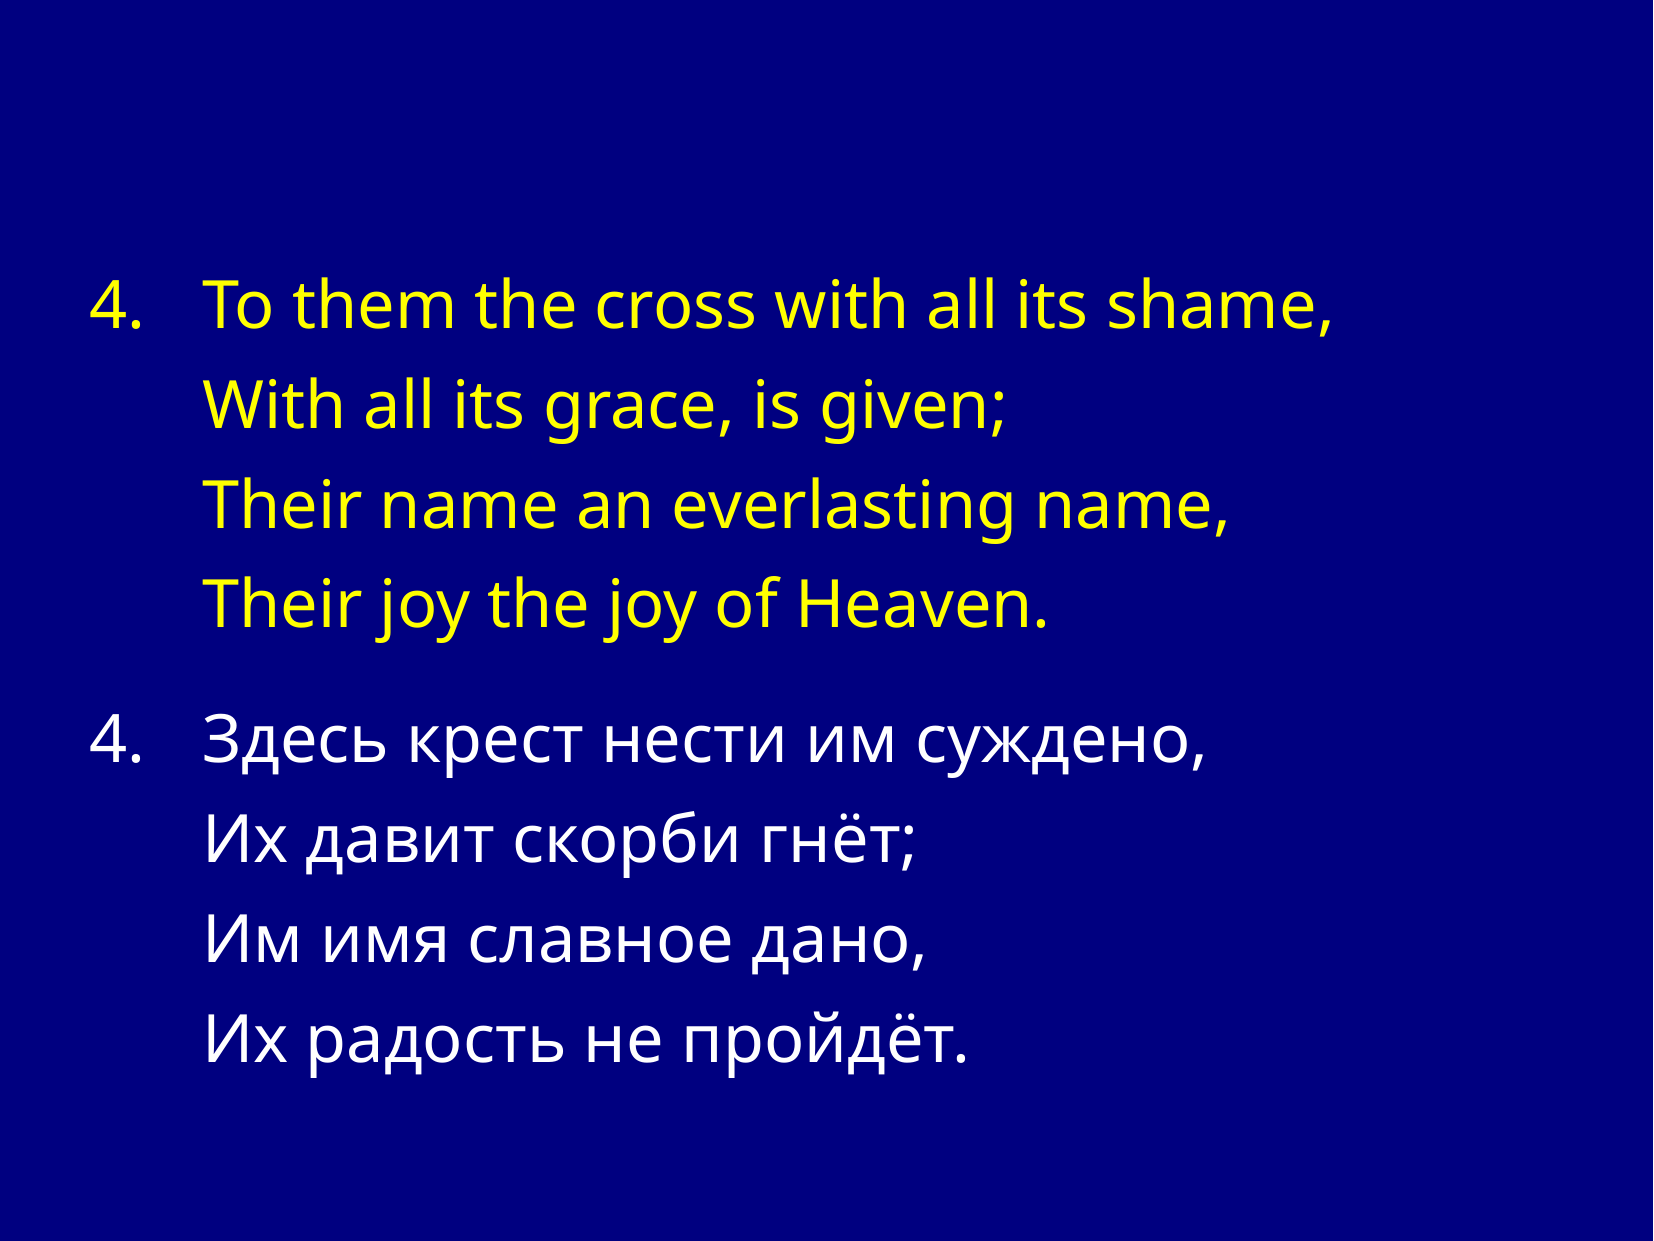

4.	To them the cross with all its shame,
	With all its grace, is given;
	Their name an everlasting name,
	Their joy the joy of Heaven.
4.	Здесь крест нести им суждено,
	Их давит скорби гнёт;
	Им имя славное дано,
	Их радость не пройдёт.